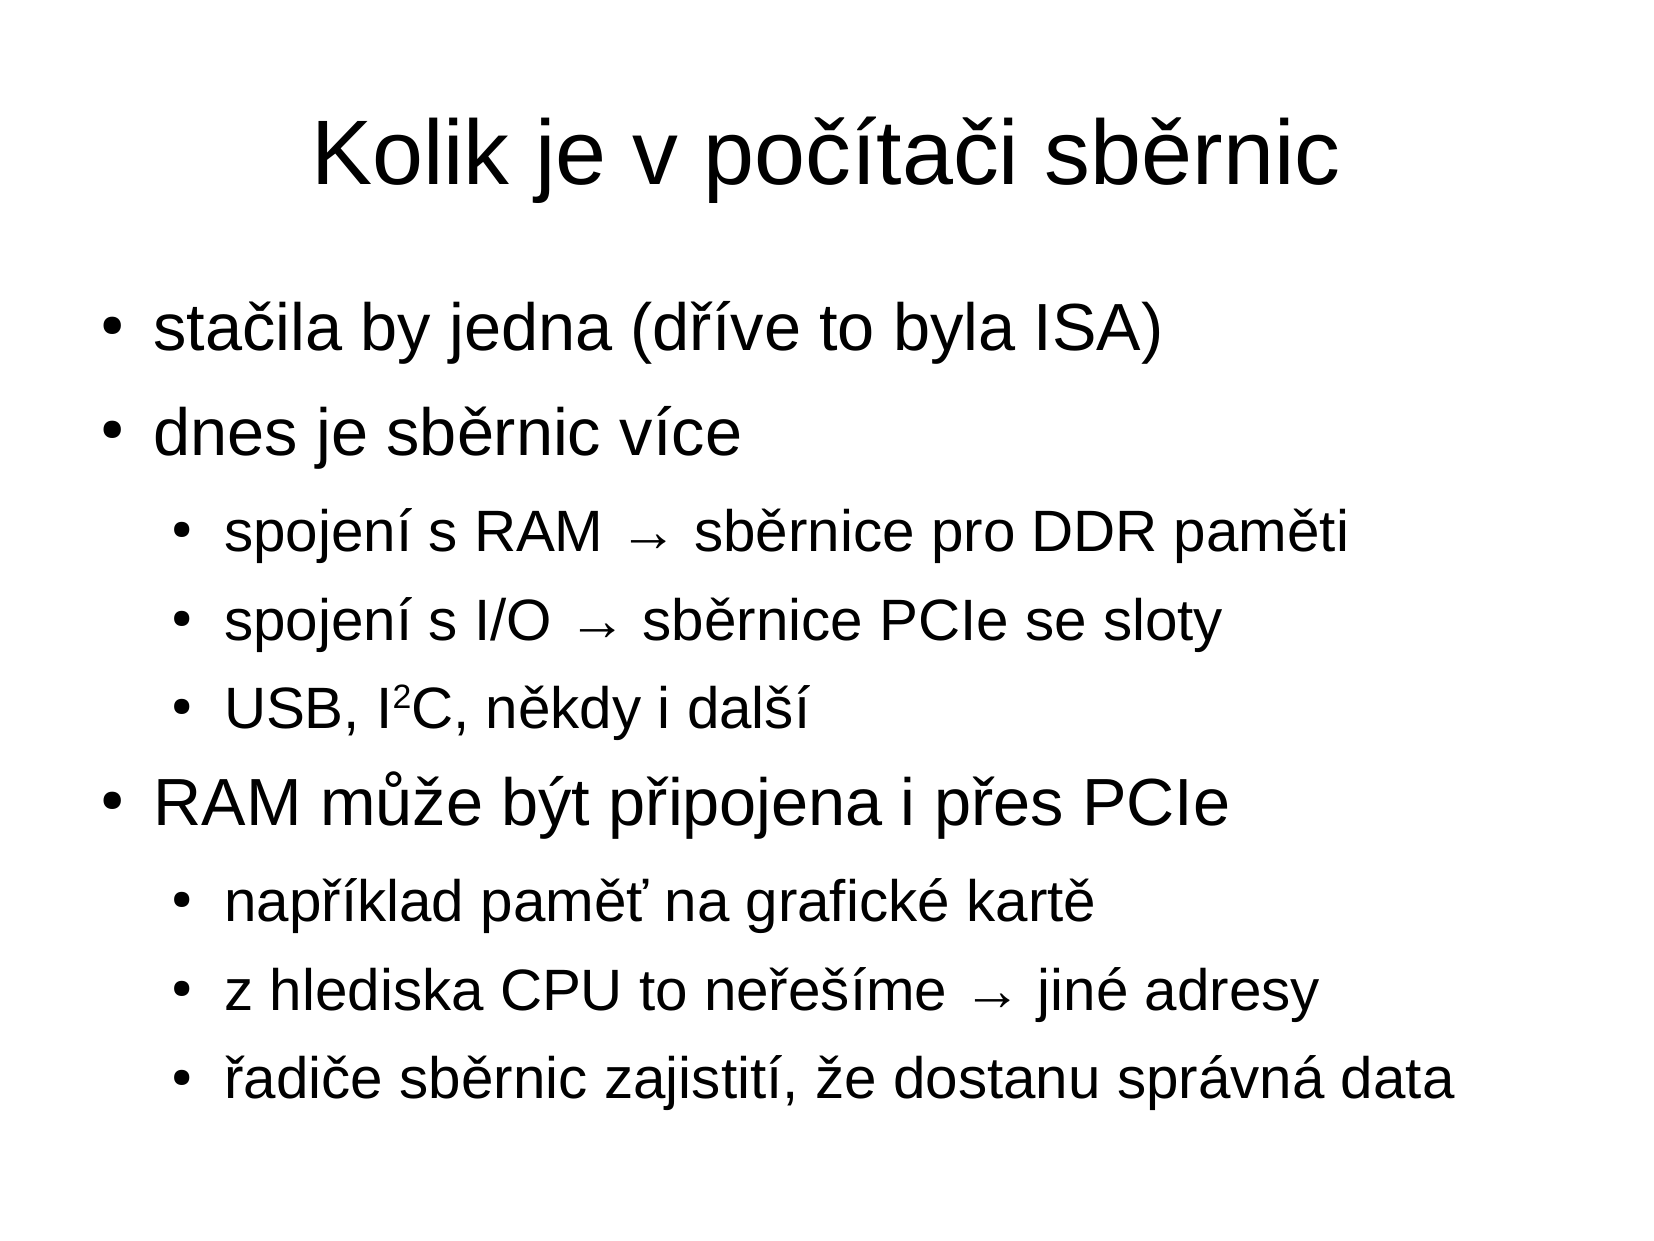

# Kolik je v počítači sběrnic
stačila by jedna (dříve to byla ISA)
dnes je sběrnic více
spojení s RAM → sběrnice pro DDR paměti
spojení s I/O → sběrnice PCIe se sloty
USB, I2C, někdy i další
RAM může být připojena i přes PCIe
například paměť na grafické kartě
z hlediska CPU to neřešíme → jiné adresy
řadiče sběrnic zajistití, že dostanu správná data